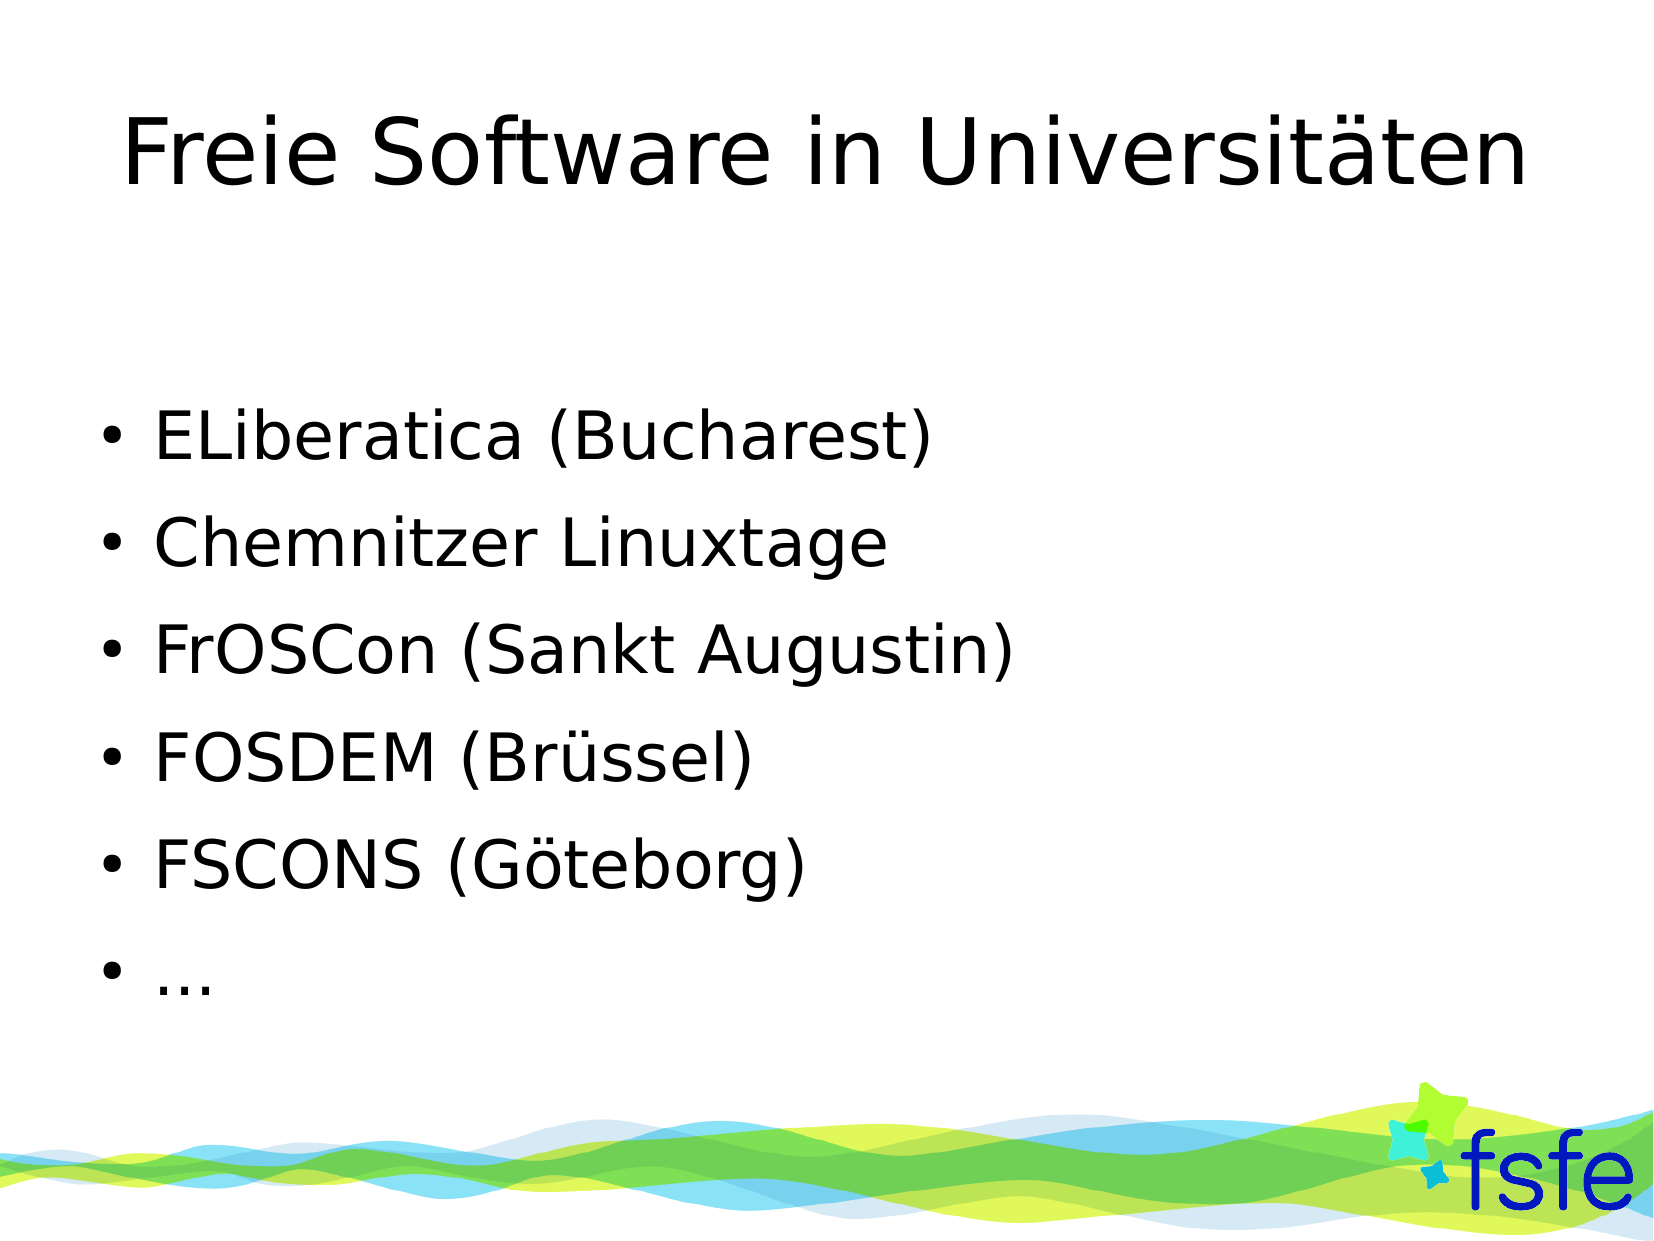

# Freie Software in Universitäten
ELiberatica (Bucharest)
Chemnitzer Linuxtage
FrOSCon (Sankt Augustin)
FOSDEM (Brüssel)
FSCONS (Göteborg)
...